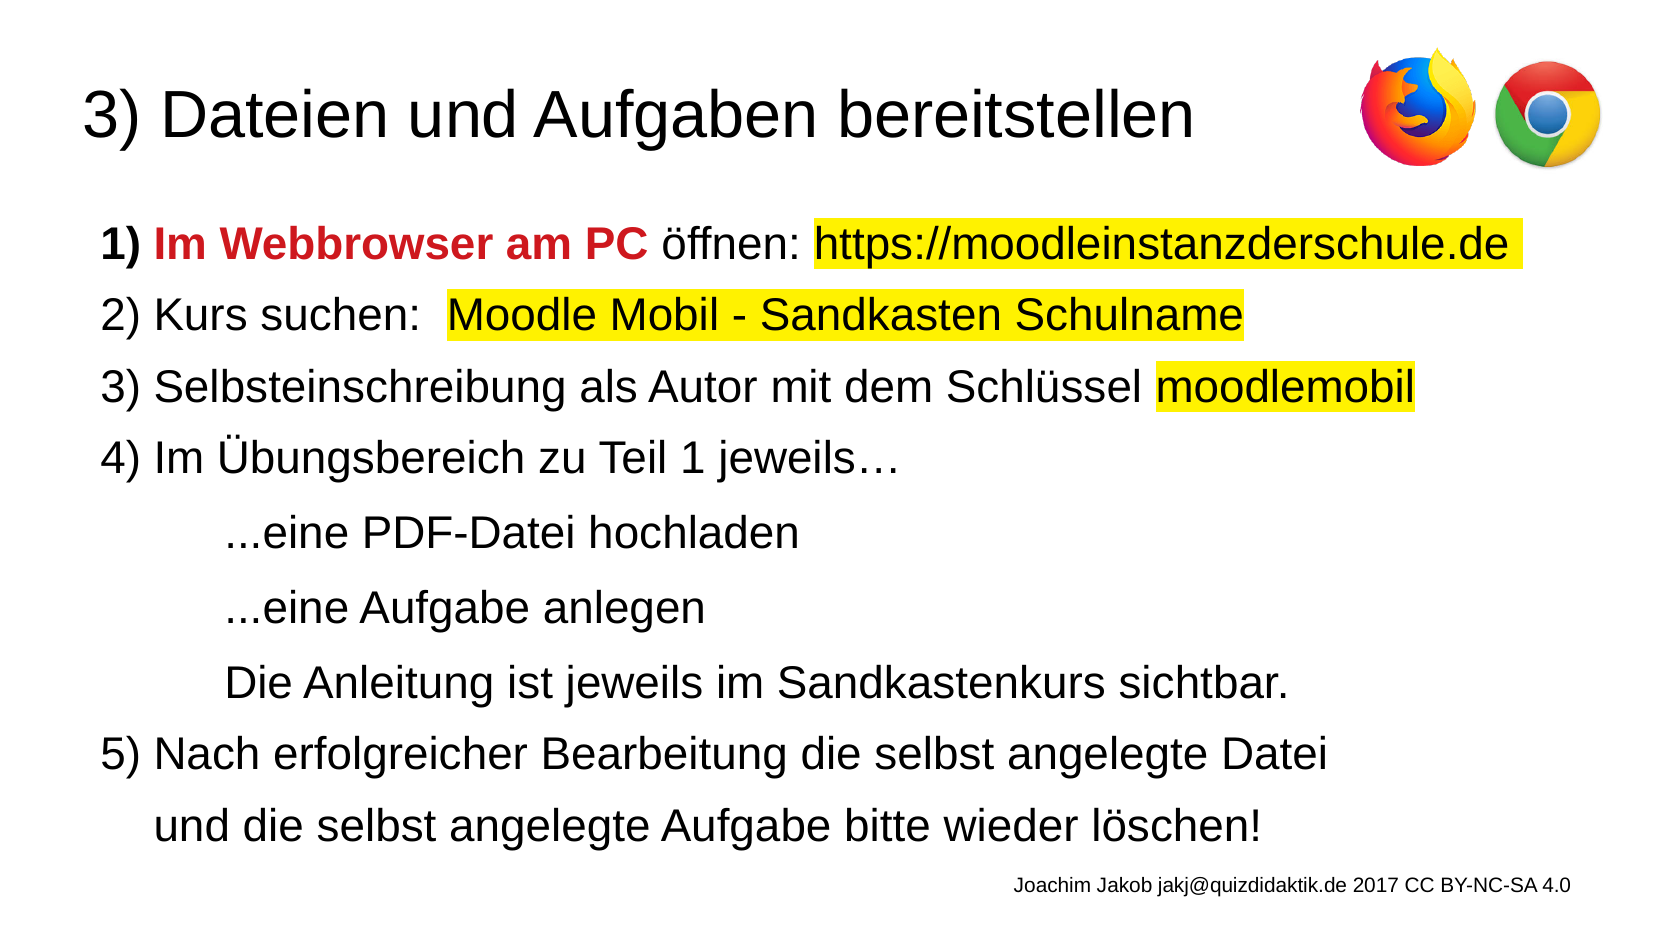

# 3) Dateien und Aufgaben bereitstellen
Im Webbrowser am PC öffnen: https://moodleinstanzderschule.de
Kurs suchen: Moodle Mobil - Sandkasten Schulname
Selbsteinschreibung als Autor mit dem Schlüssel moodlemobil
Im Übungsbereich zu Teil 1 jeweils…
...eine PDF-Datei hochladen
...eine Aufgabe anlegen
Die Anleitung ist jeweils im Sandkastenkurs sichtbar.
Nach erfolgreicher Bearbeitung die selbst angelegte Datei
und die selbst angelegte Aufgabe bitte wieder löschen!